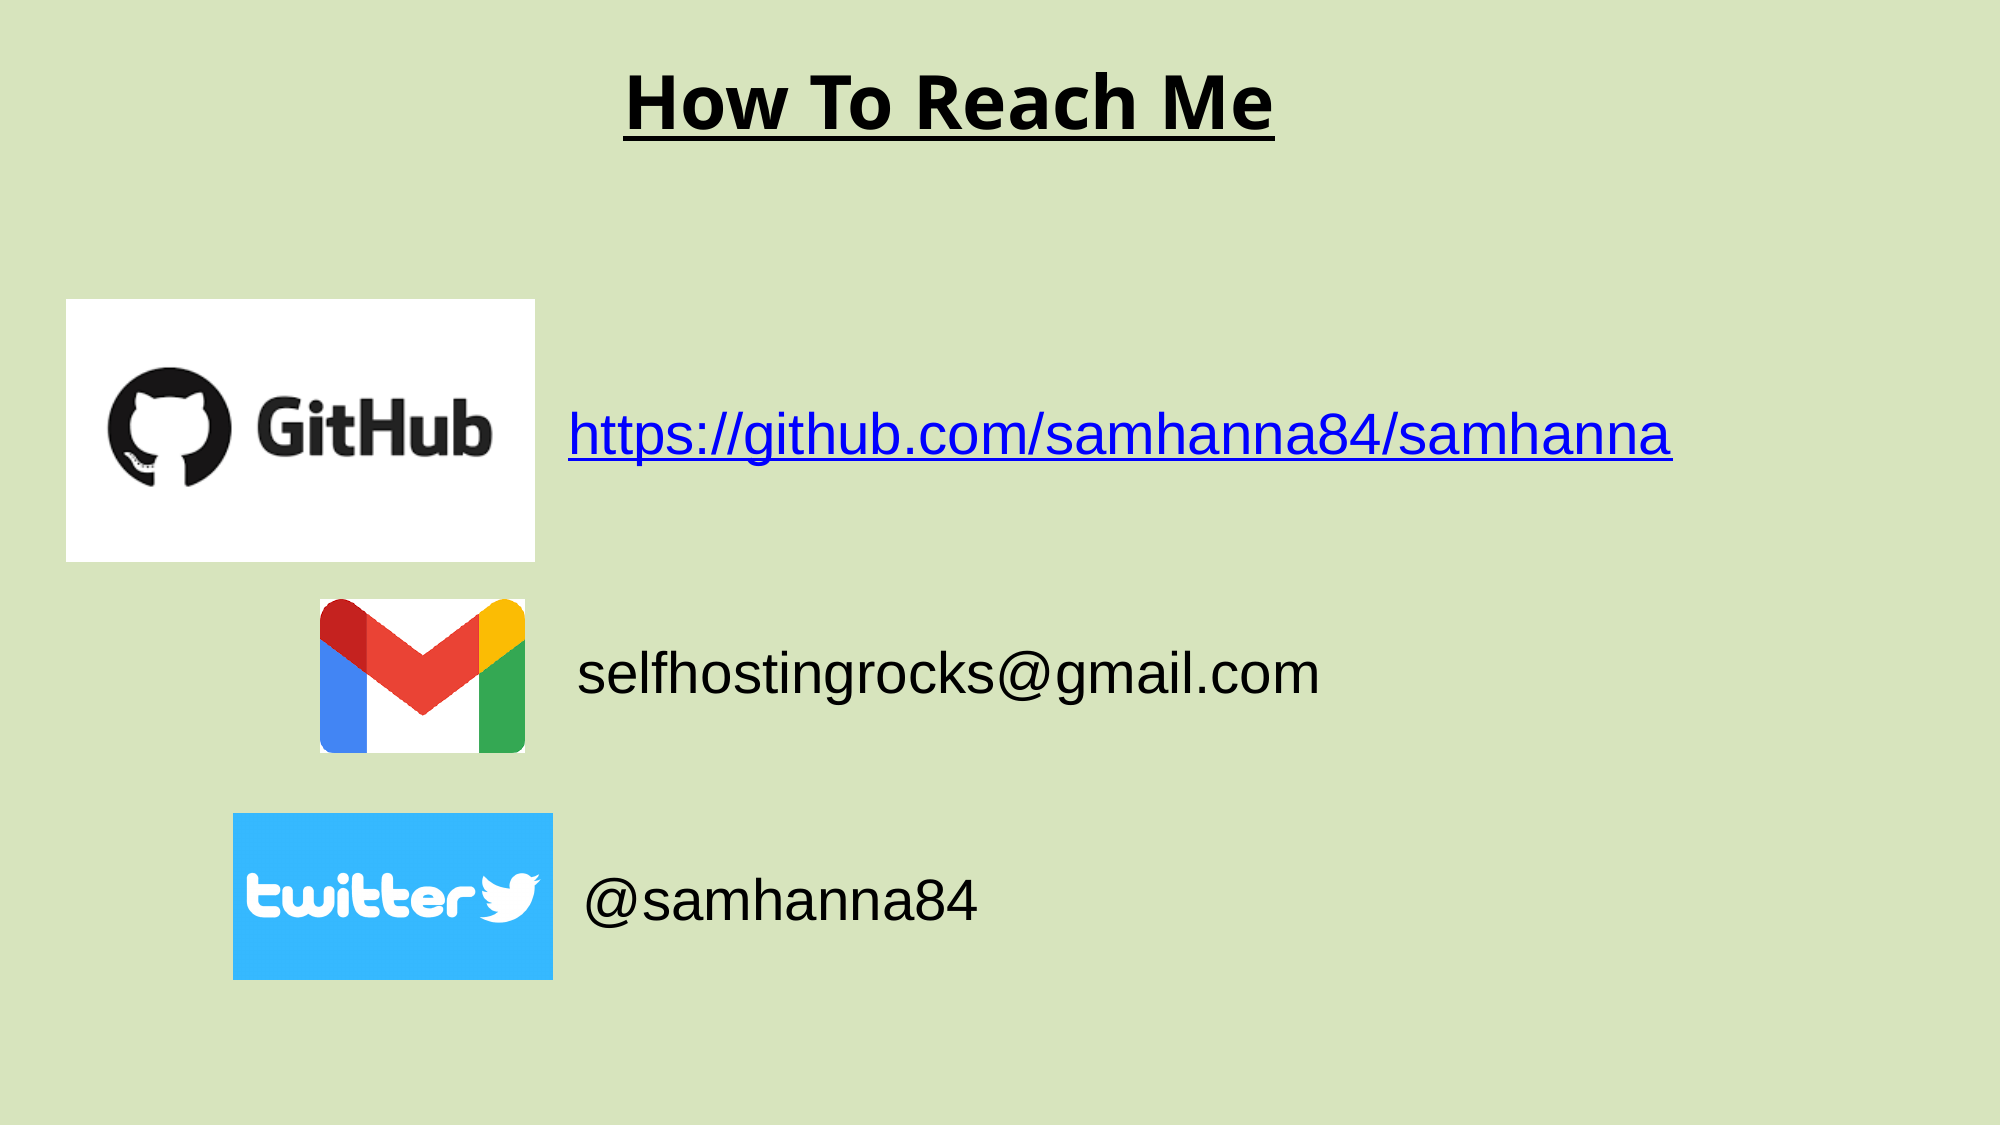

How To Reach Me
https://github.com/samhanna84/samhanna
selfhostingrocks@gmail.com
@samhanna84